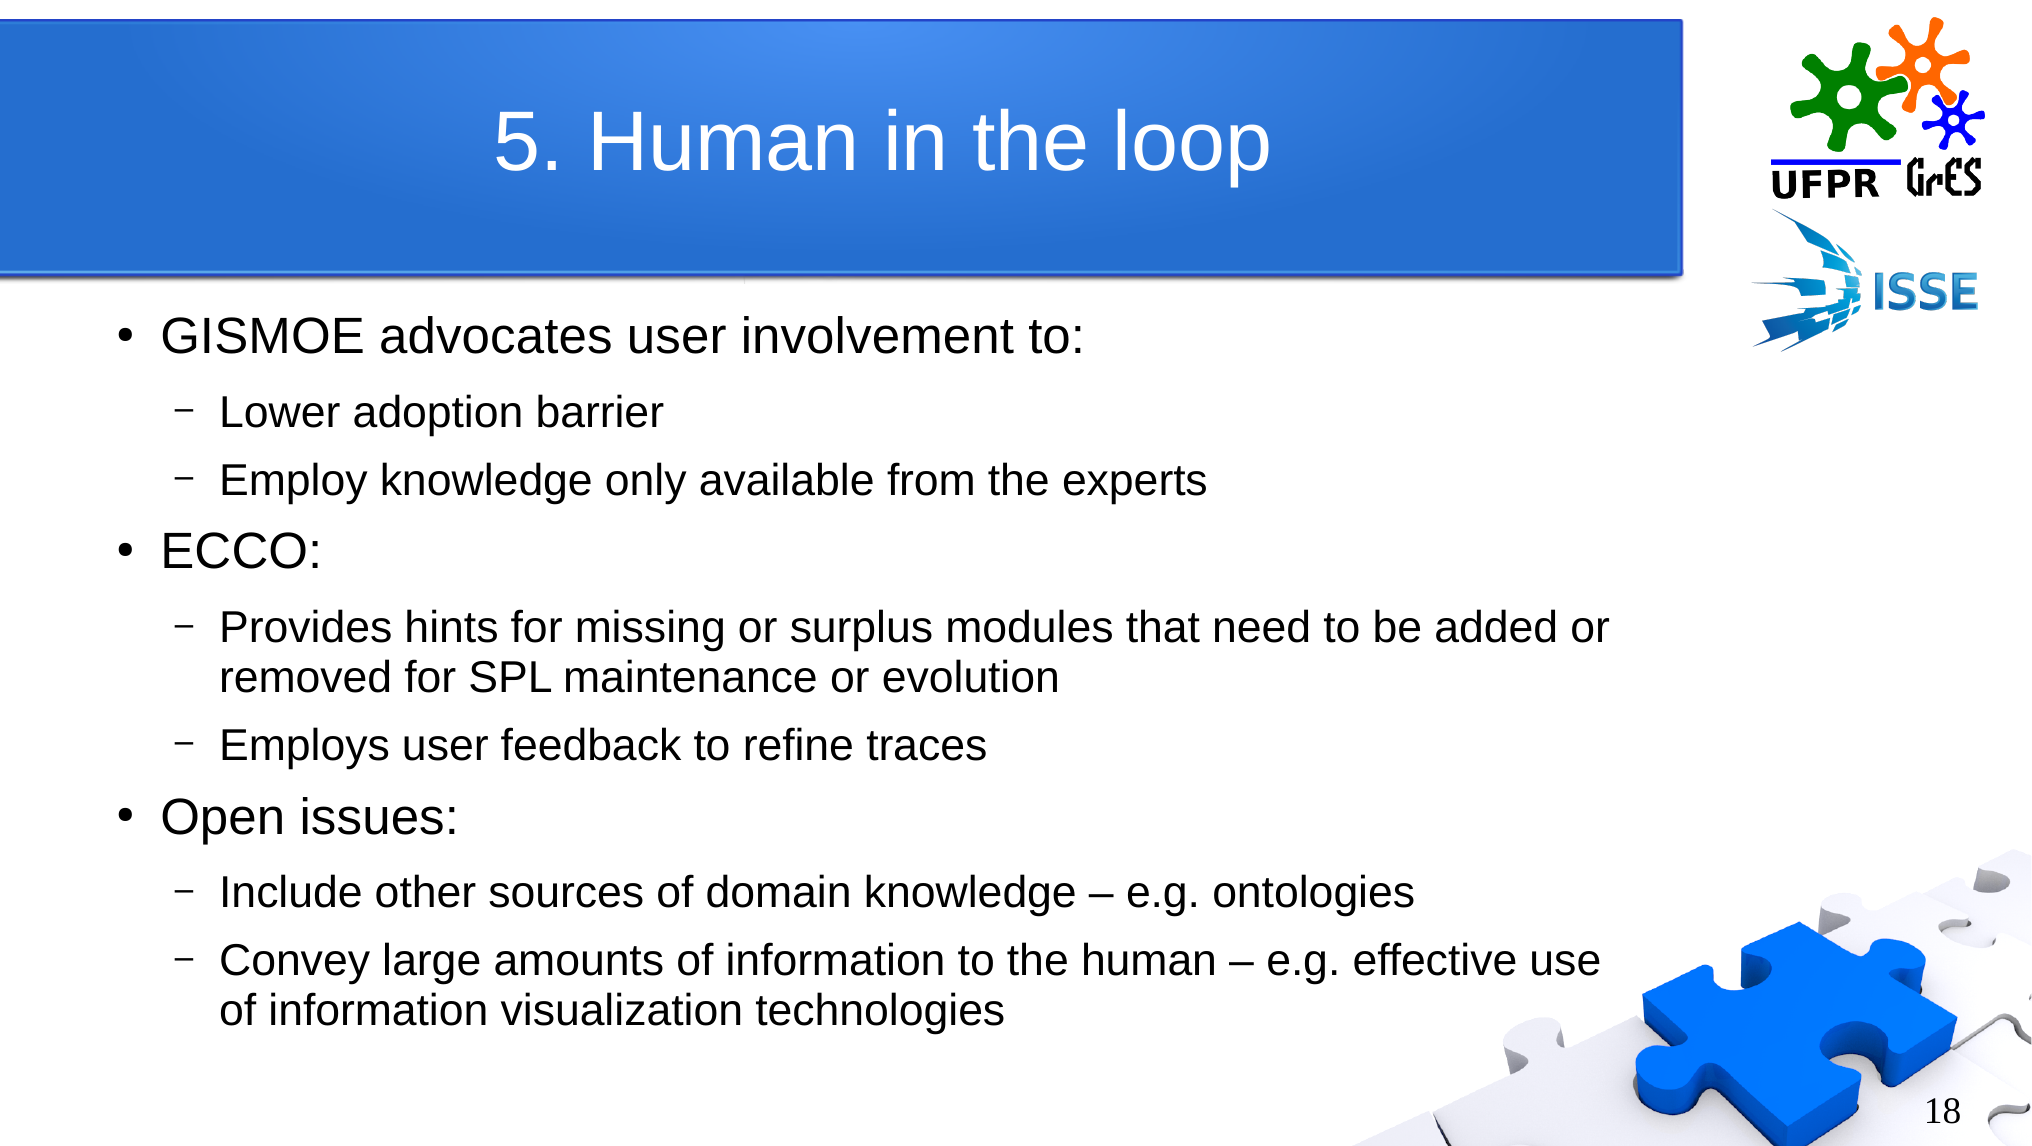

# 5. Human in the loop
GISMOE advocates user involvement to:
Lower adoption barrier
Employ knowledge only available from the experts
ECCO:
Provides hints for missing or surplus modules that need to be added or removed for SPL maintenance or evolution
Employs user feedback to refine traces
Open issues:
Include other sources of domain knowledge – e.g. ontologies
Convey large amounts of information to the human – e.g. effective use of information visualization technologies
18